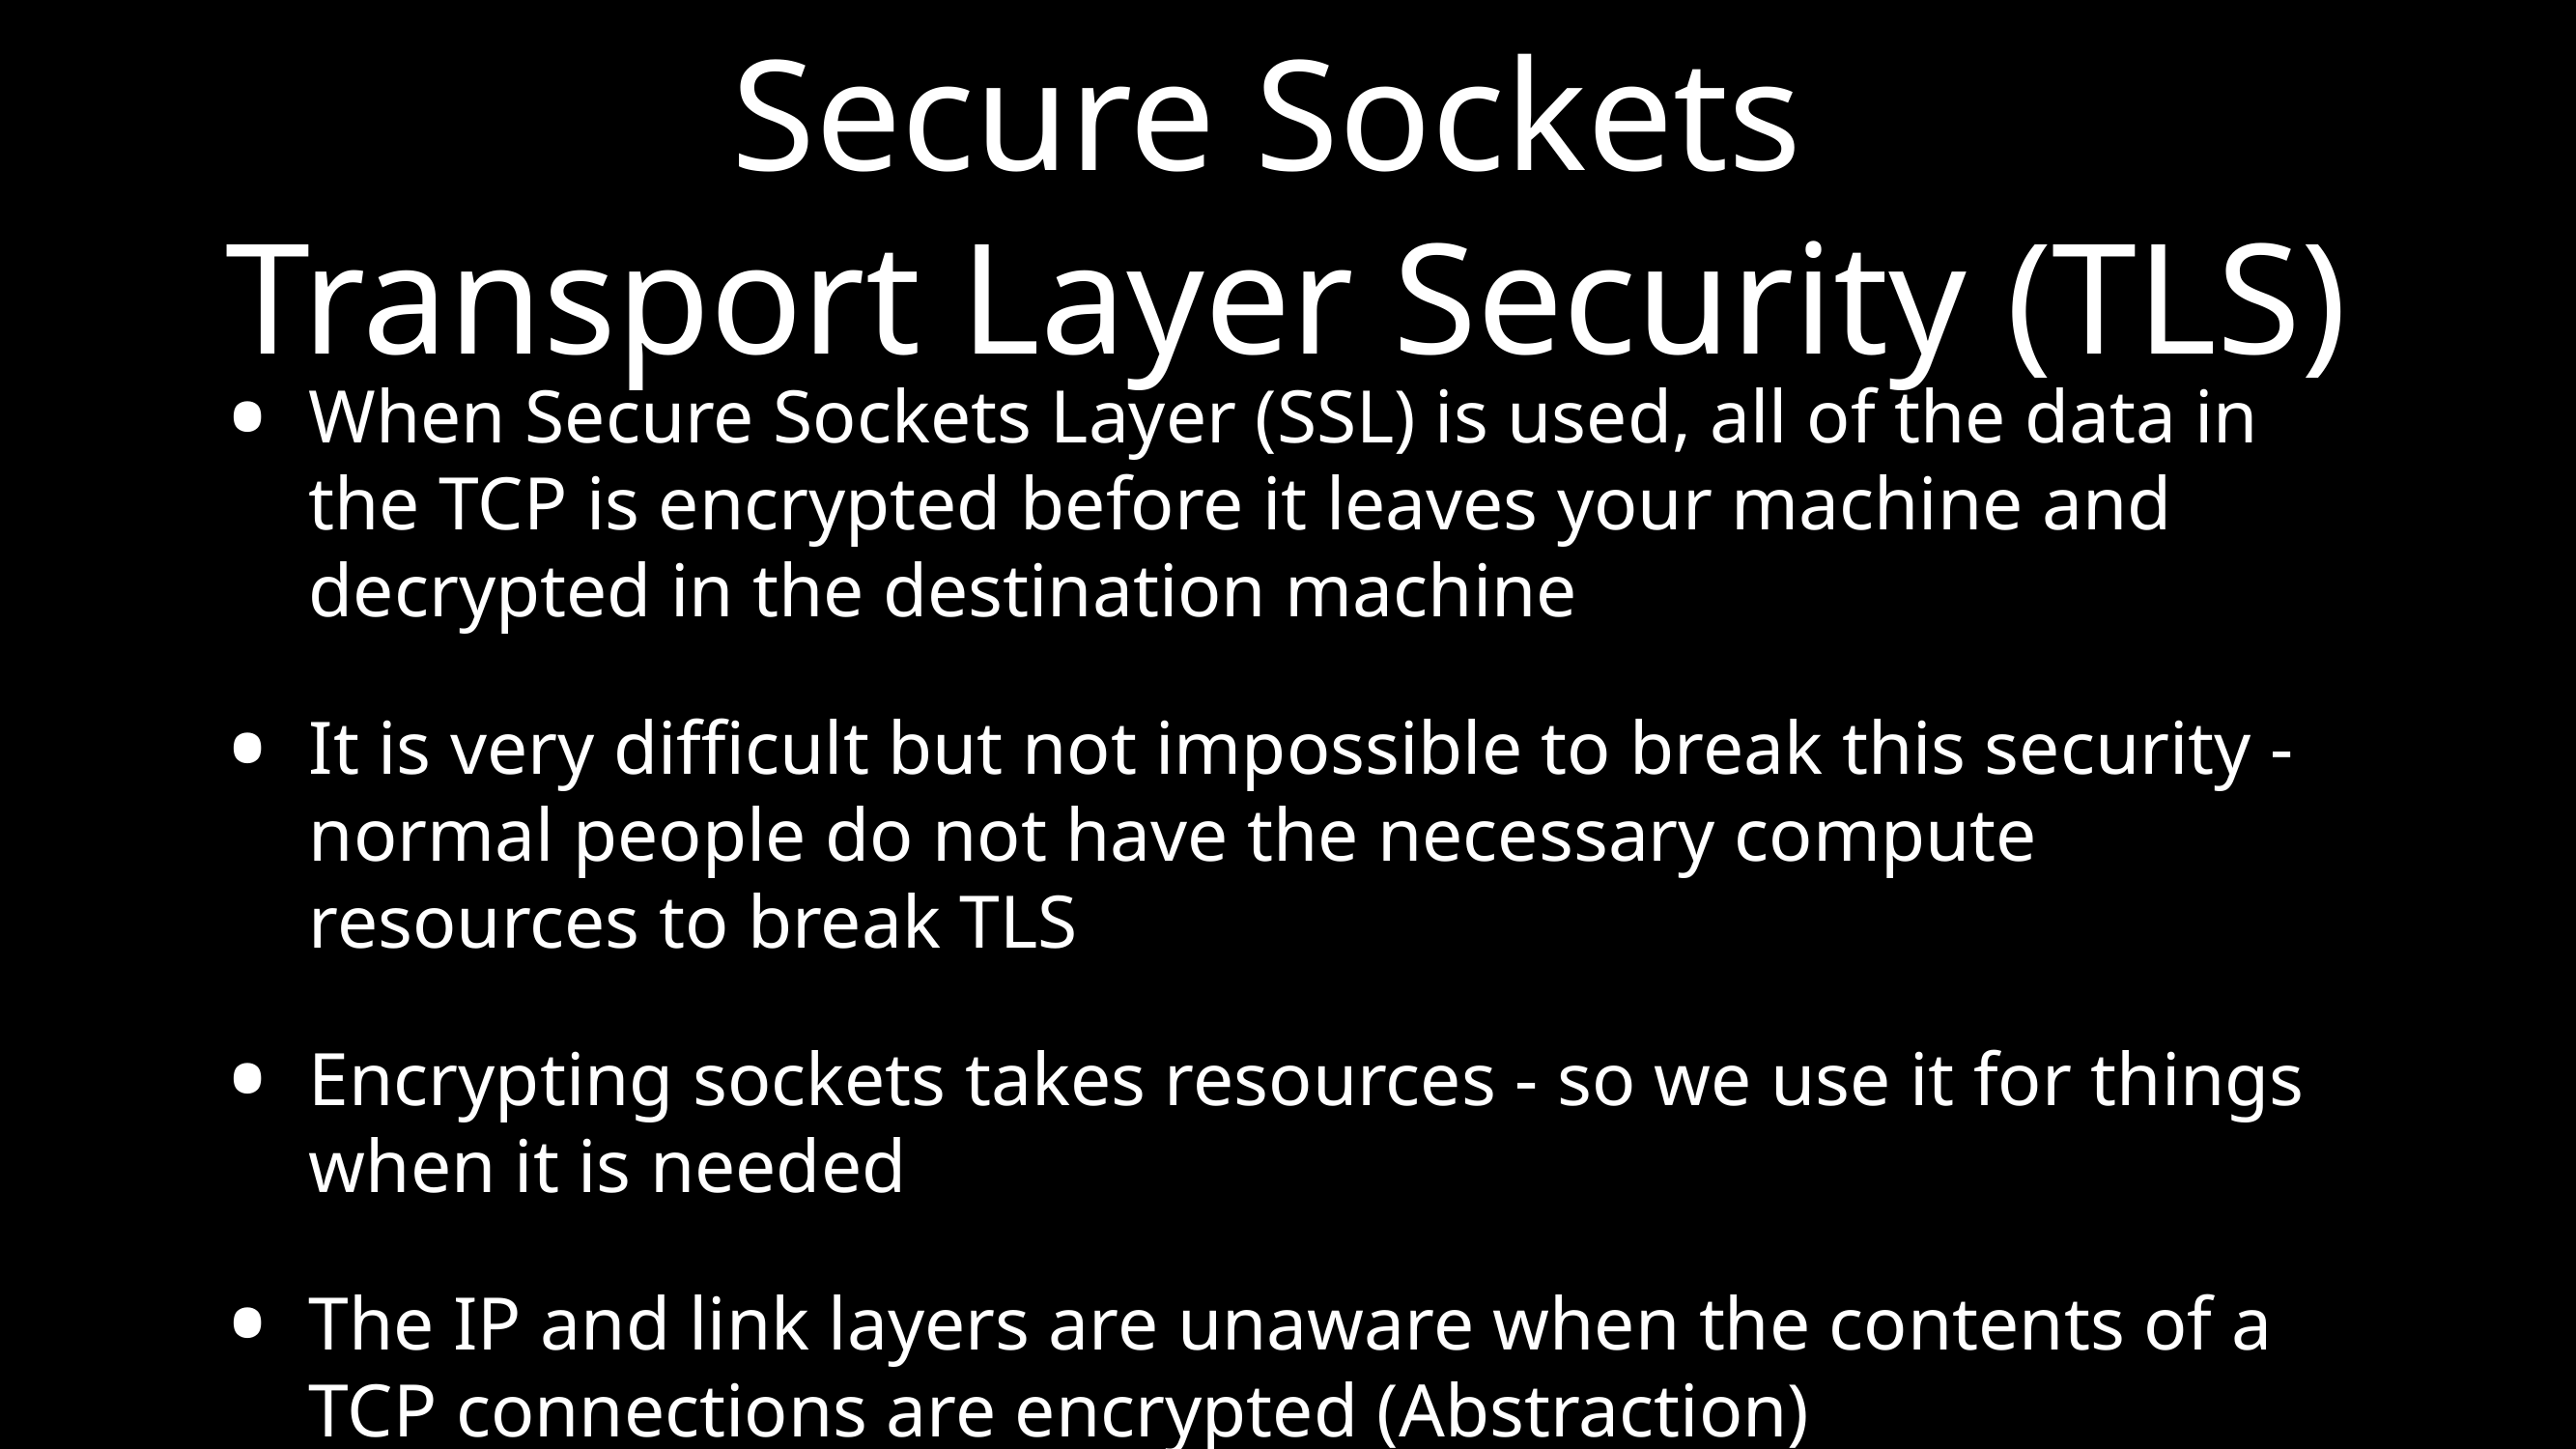

# Secure Sockets Transport Layer Security (TLS)
When Secure Sockets Layer (SSL) is used, all of the data in the TCP is encrypted before it leaves your machine and decrypted in the destination machine
It is very difficult but not impossible to break this security - normal people do not have the necessary compute resources to break TLS
Encrypting sockets takes resources - so we use it for things when it is needed
The IP and link layers are unaware when the contents of a TCP connections are encrypted (Abstraction)